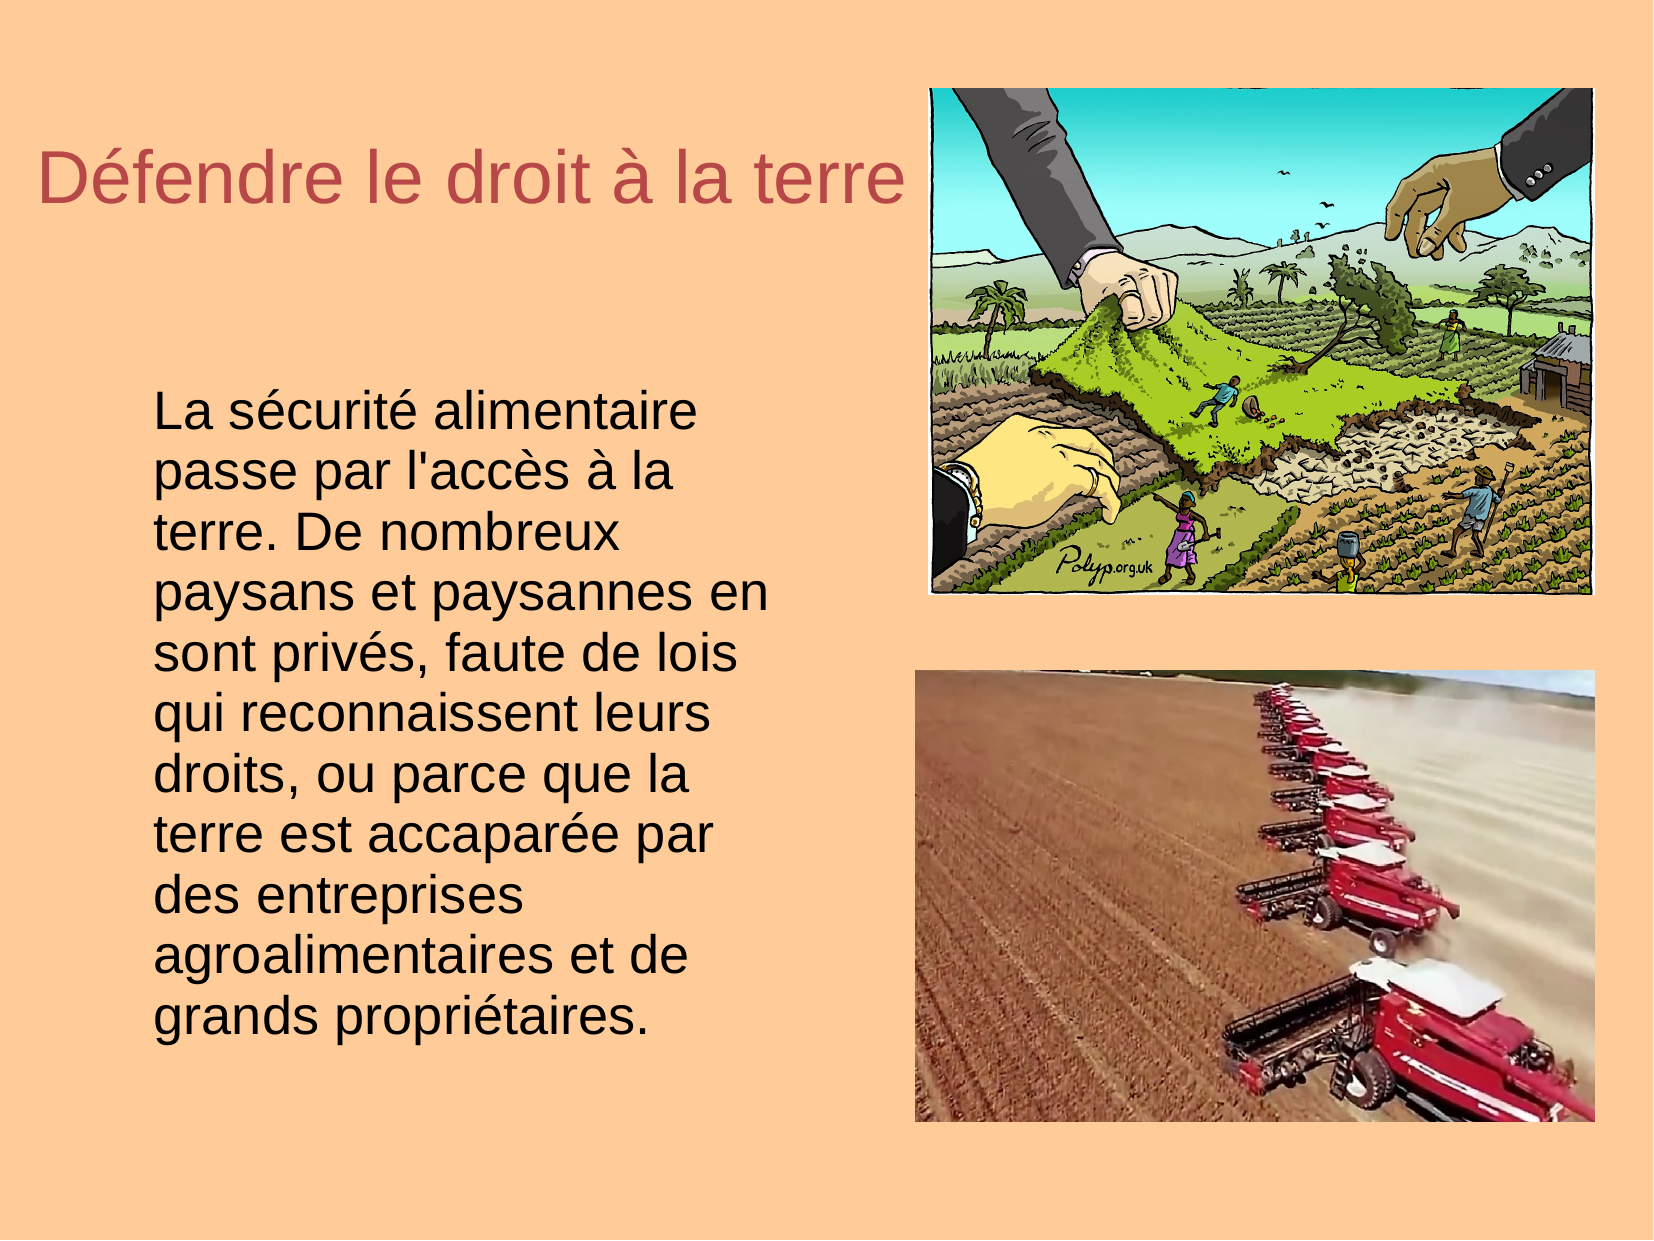

Défendre le droit à la terre
# La sécurité alimentaire passe par l'accès à la terre. De nombreux paysans et paysannes en sont privés, faute de lois qui reconnaissent leurs droits, ou parce que la terre est accaparée par des entreprises agroalimentaires et de grands propriétaires.